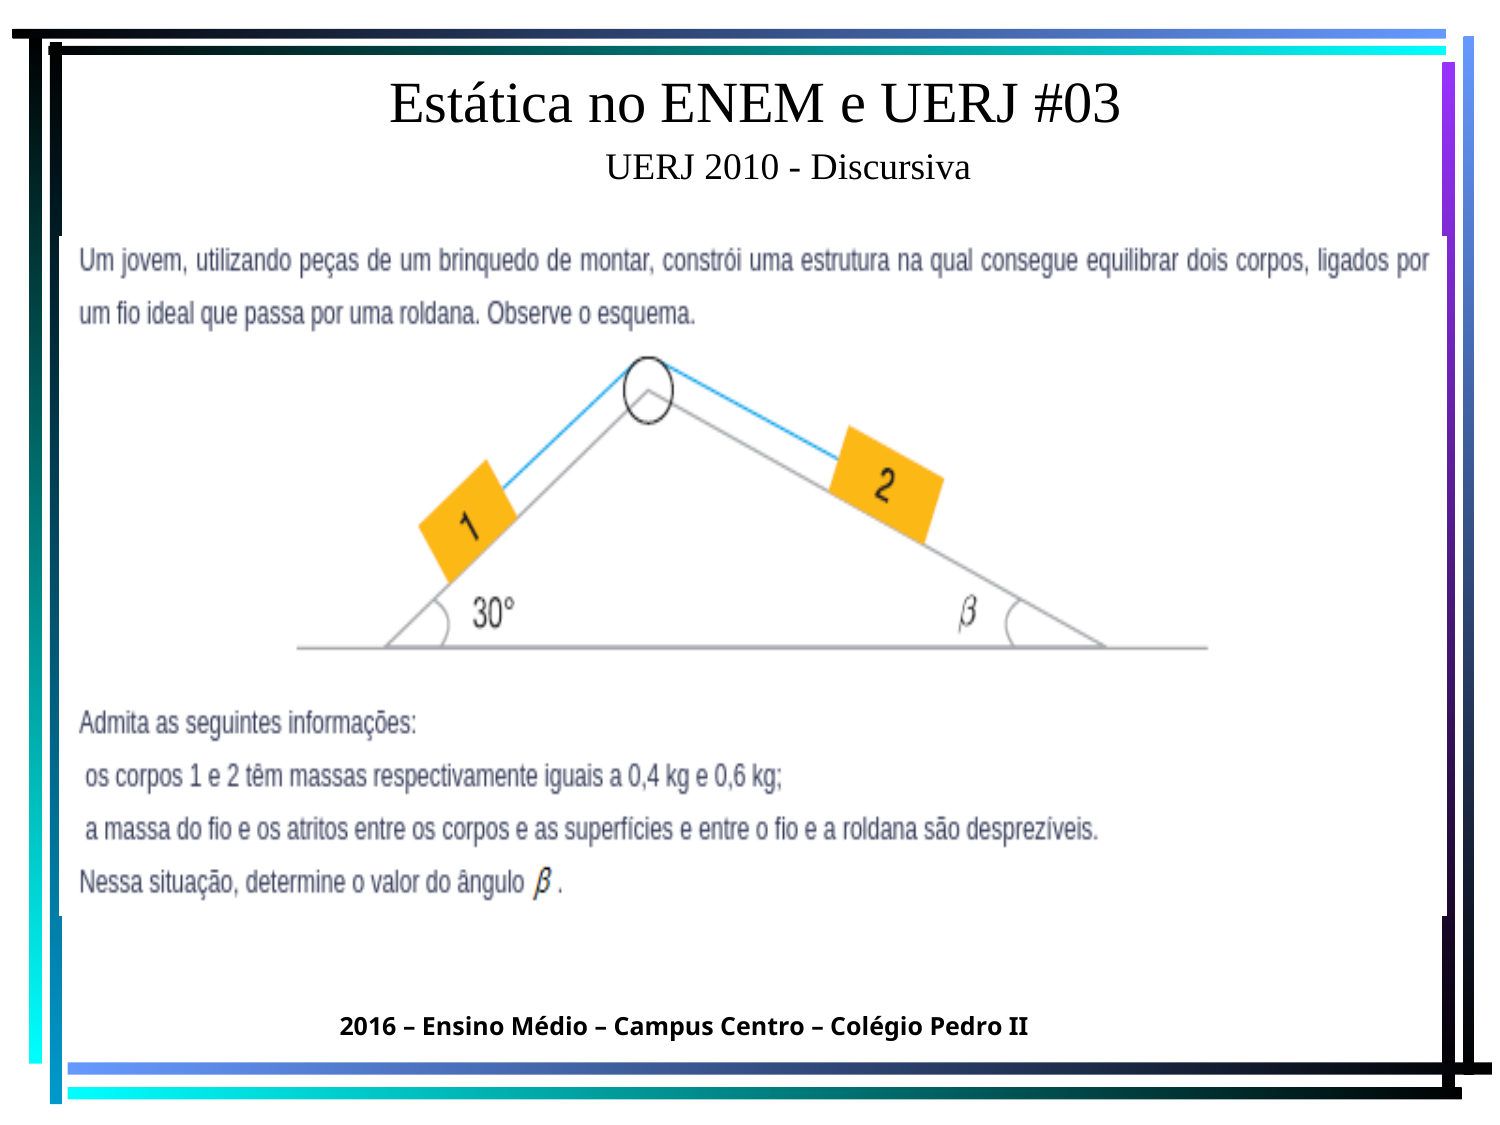

# Estática no ENEM e UERJ #03
UERJ 2010 - Discursiva
2016 – Ensino Médio – Campus Centro – Colégio Pedro II